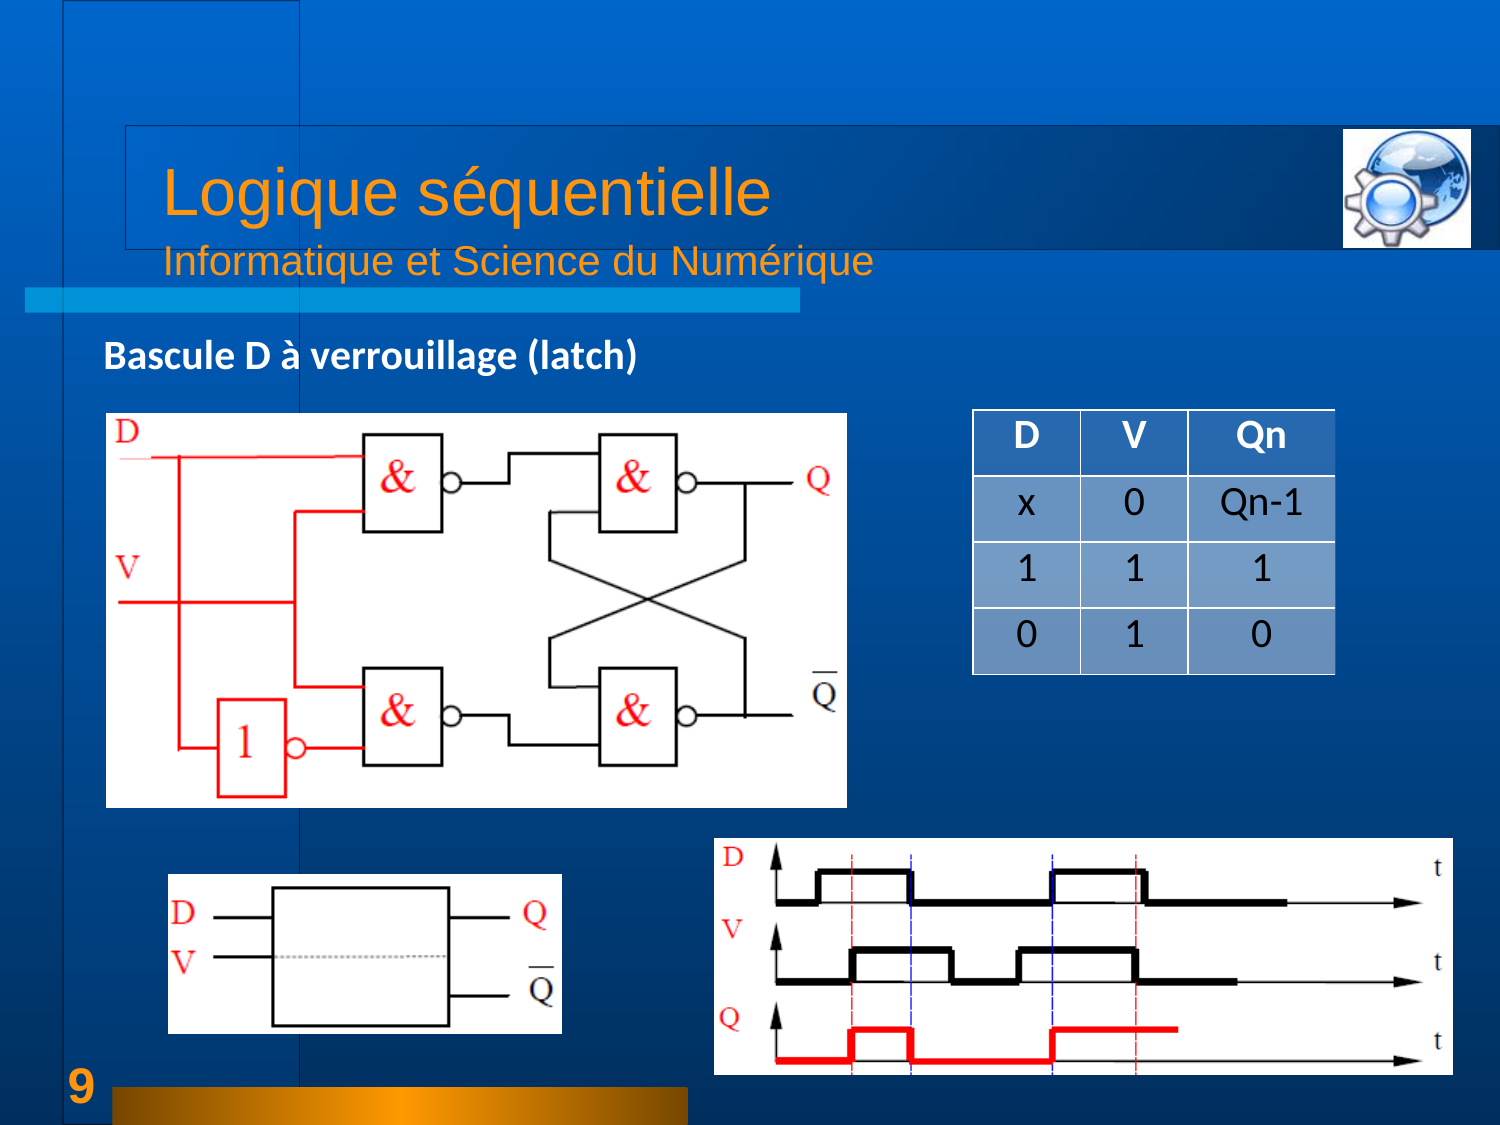

Bascule D à verrouillage (latch)
| D | V | Qn |
| --- | --- | --- |
| x | 0 | Qn-1 |
| 1 | 1 | 1 |
| 0 | 1 | 0 |